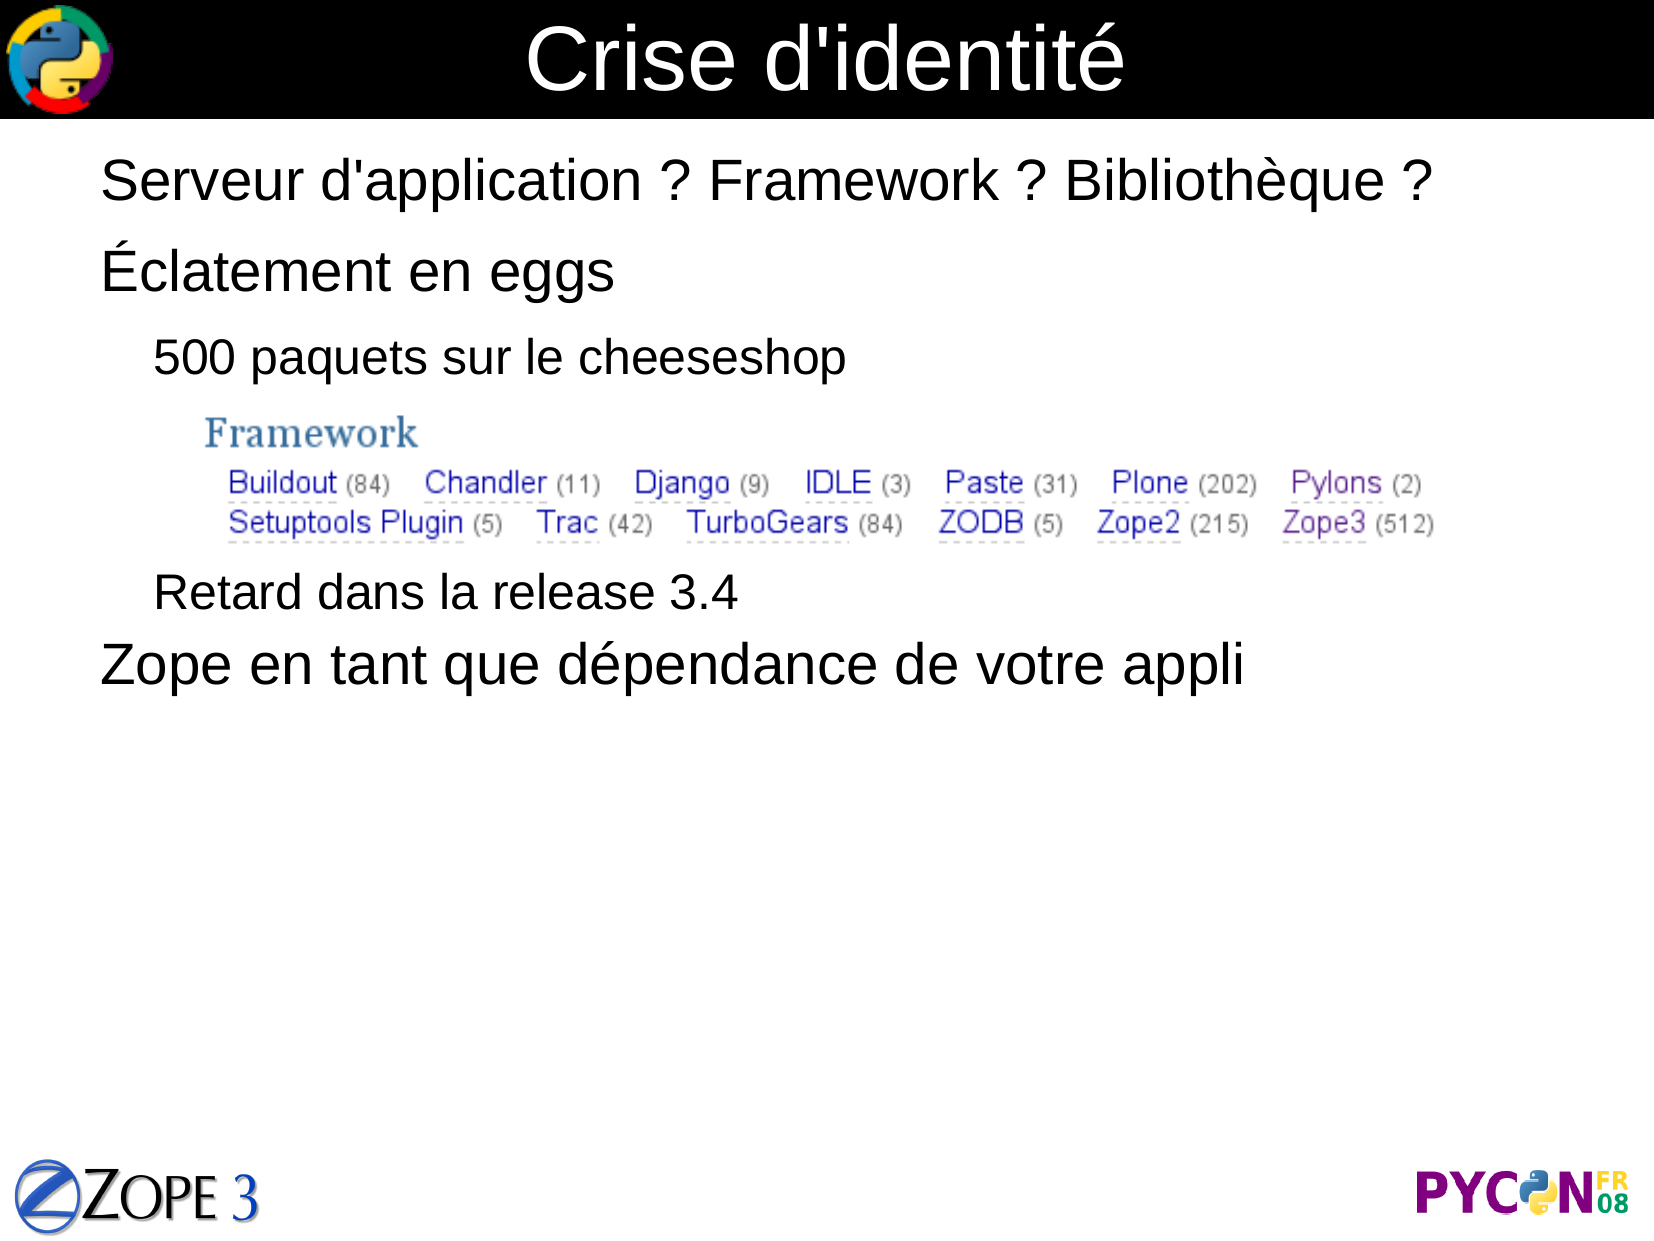

# Crise d'identité
Serveur d'application ? Framework ? Bibliothèque ?
Éclatement en eggs
500 paquets sur le cheeseshop
Retard dans la release 3.4
Zope en tant que dépendance de votre appli